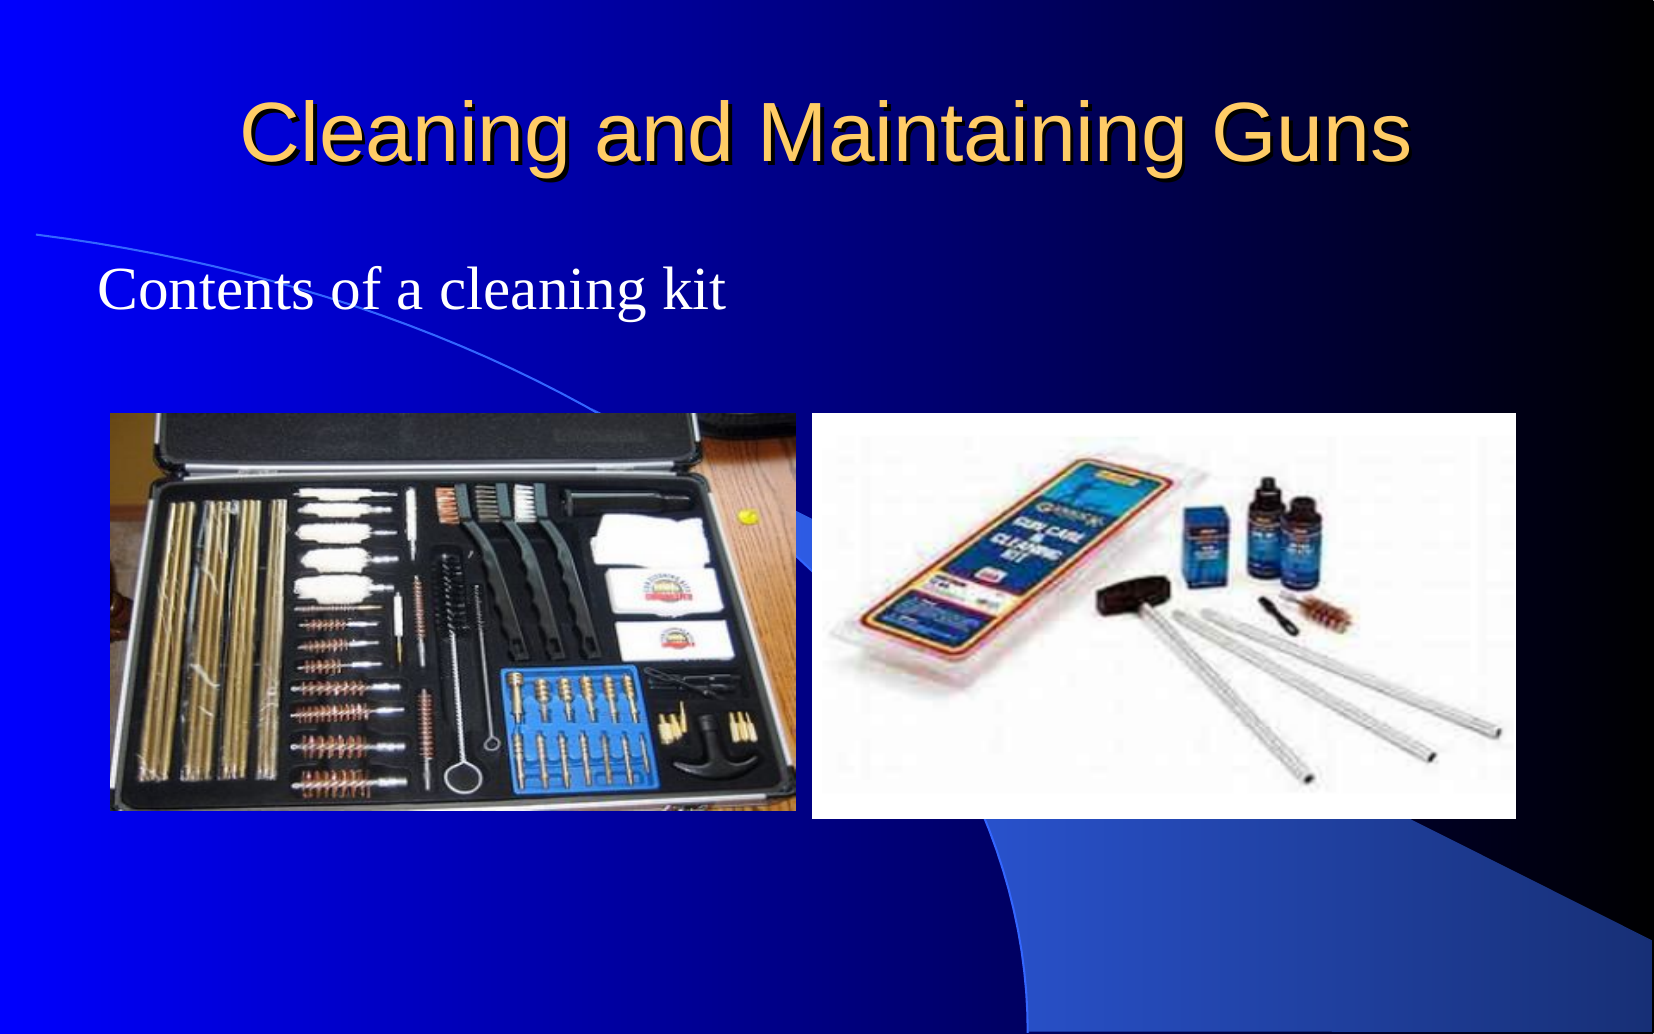

# Cleaning and Maintaining Guns
Contents of a cleaning kit